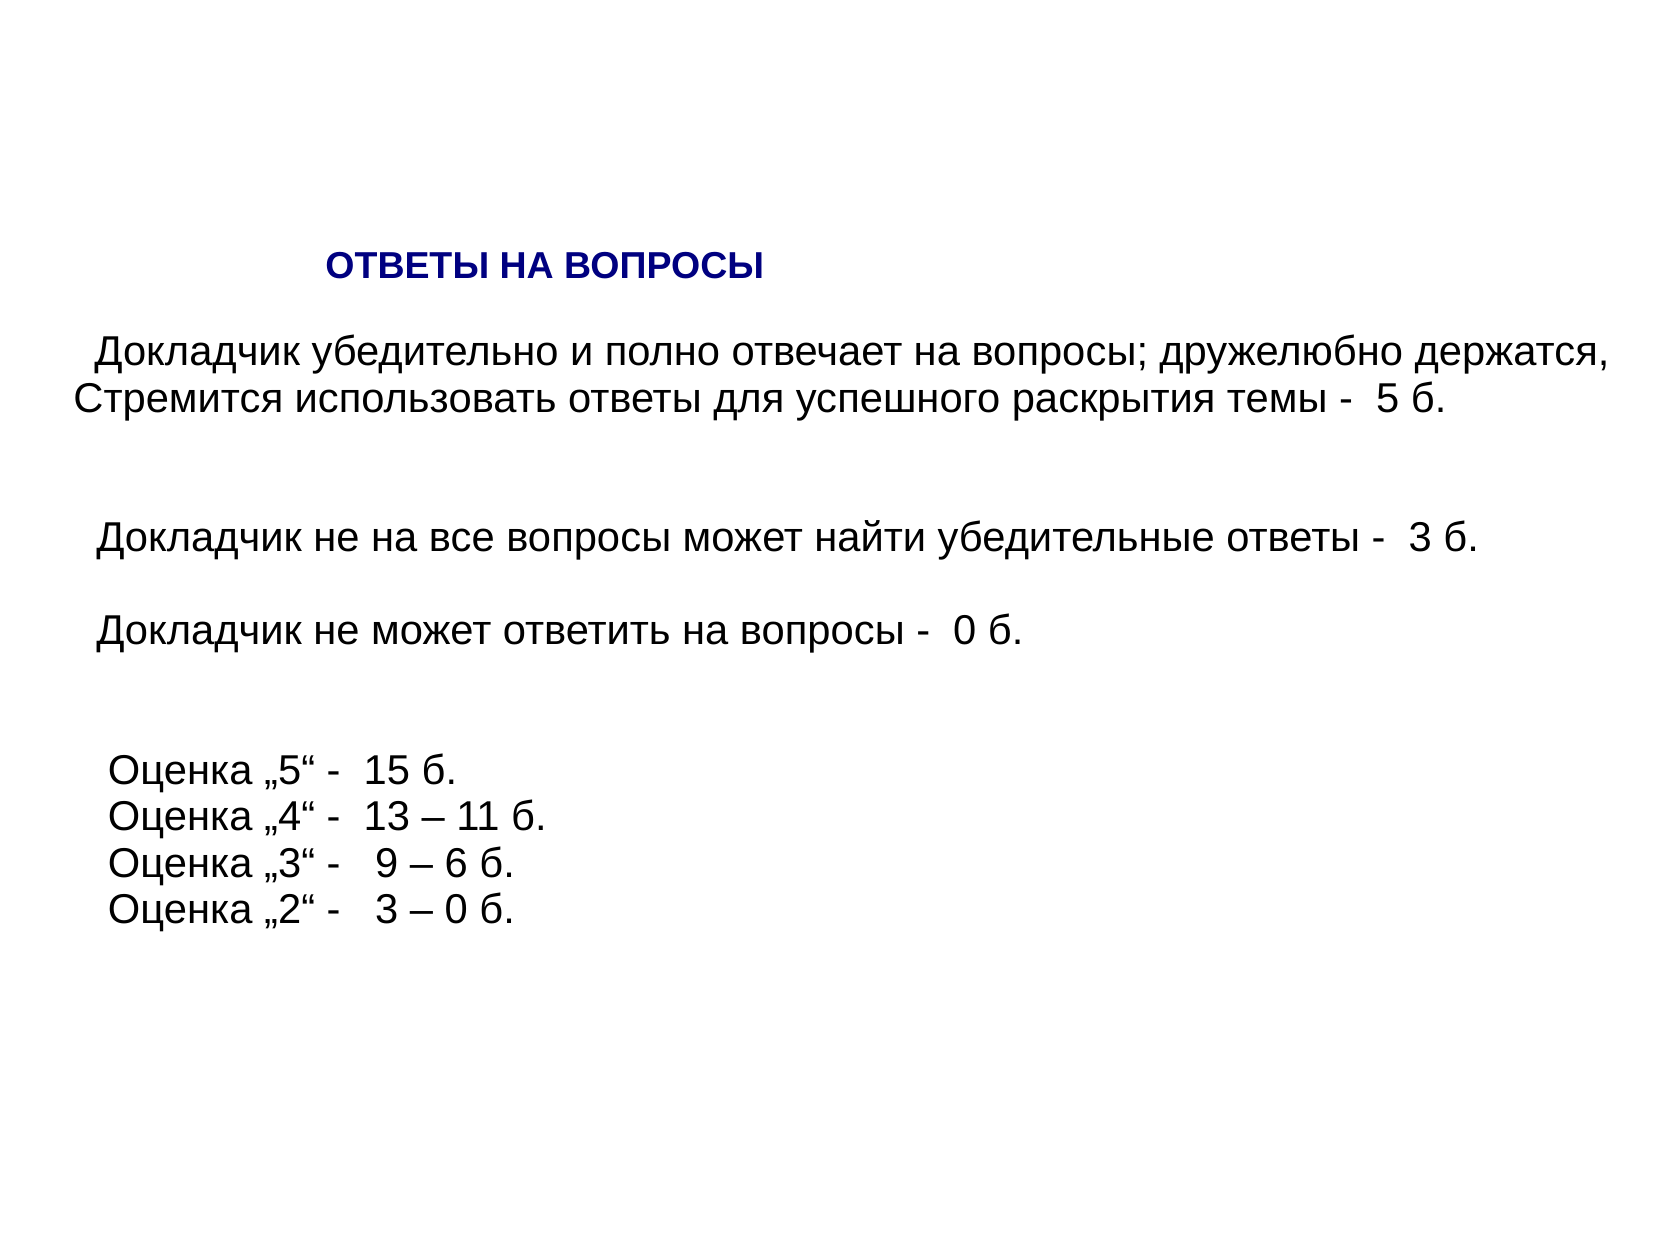

ОТВЕТЫ НА ВОПРОСЫ
 Докладчик убедительно и полно отвечает на вопросы; дружелюбно держатся,
Стремится использовать ответы для успешного раскрытия темы - 5 б.
 Докладчик не на все вопросы может найти убедительные ответы - 3 б.
 Докладчик не может ответить на вопросы - 0 б.
 Оценка „5“ - 15 б.
 Оценка „4“ - 13 – 11 б.
 Оценка „3“ - 9 – 6 б.
 Оценка „2“ - 3 – 0 б.